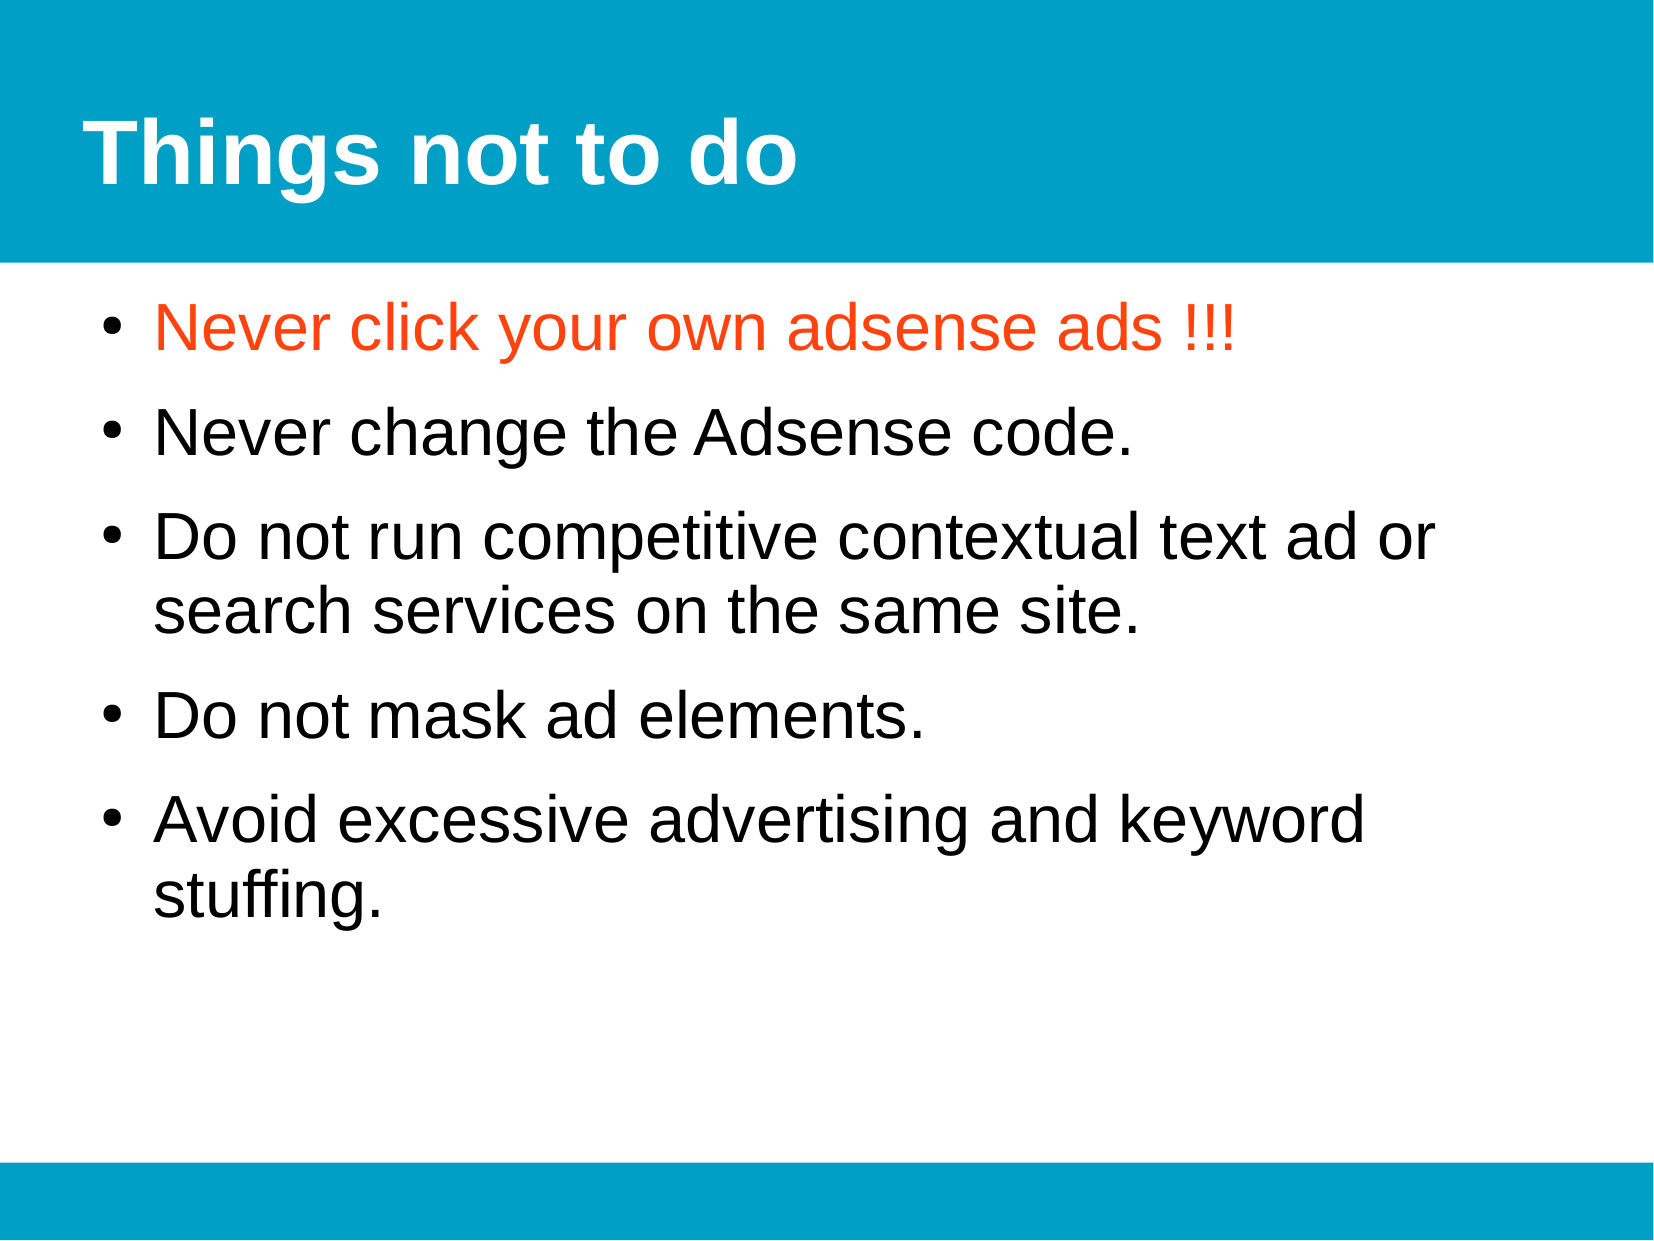

# Things not to do
Never click your own adsense ads !!!
Never change the Adsense code.
Do not run competitive contextual text ad or search services on the same site.
Do not mask ad elements.
Avoid excessive advertising and keyword stuffing.